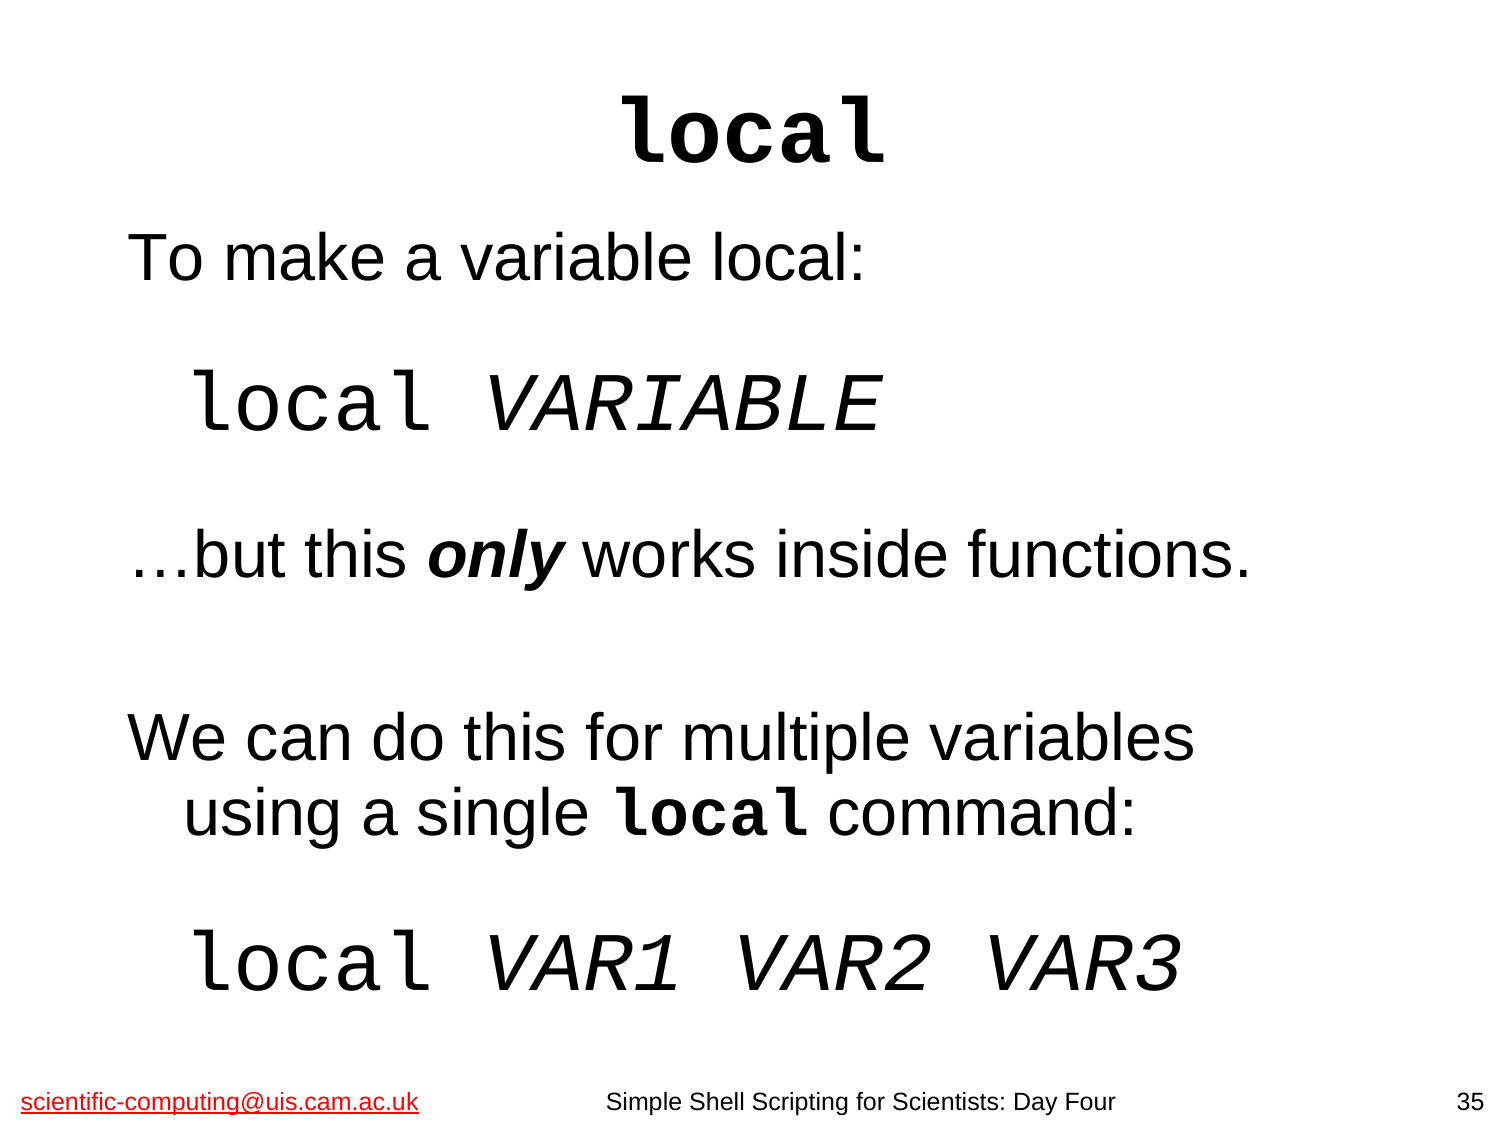

# local
To make a variable local:
	local VARIABLE
…but this only works inside functions.
We can do this for multiple variables using a single local command:
	local VAR1 VAR2 VAR3
escience-support@ucs.cam.ac.uk	Simple Shell Scripting for Scientists: Day Three
35